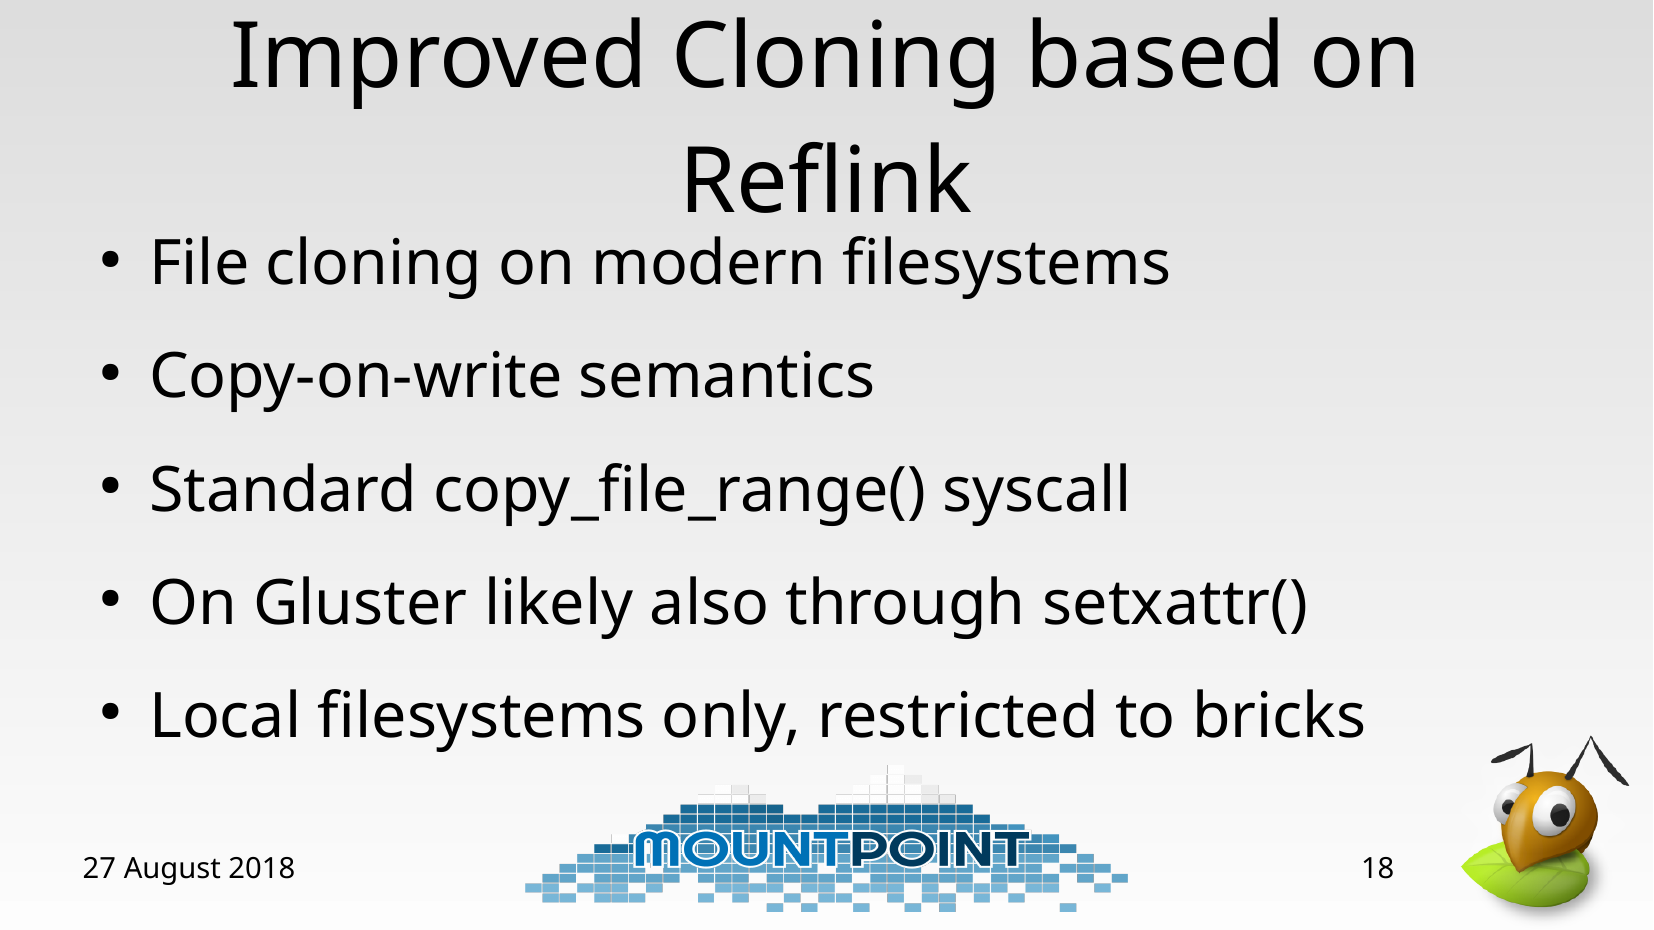

# Improved Cloning based on Reflink
File cloning on modern filesystems
Copy-on-write semantics
Standard copy_file_range() syscall
On Gluster likely also through setxattr()
Local filesystems only, restricted to bricks
27 August 2018
18